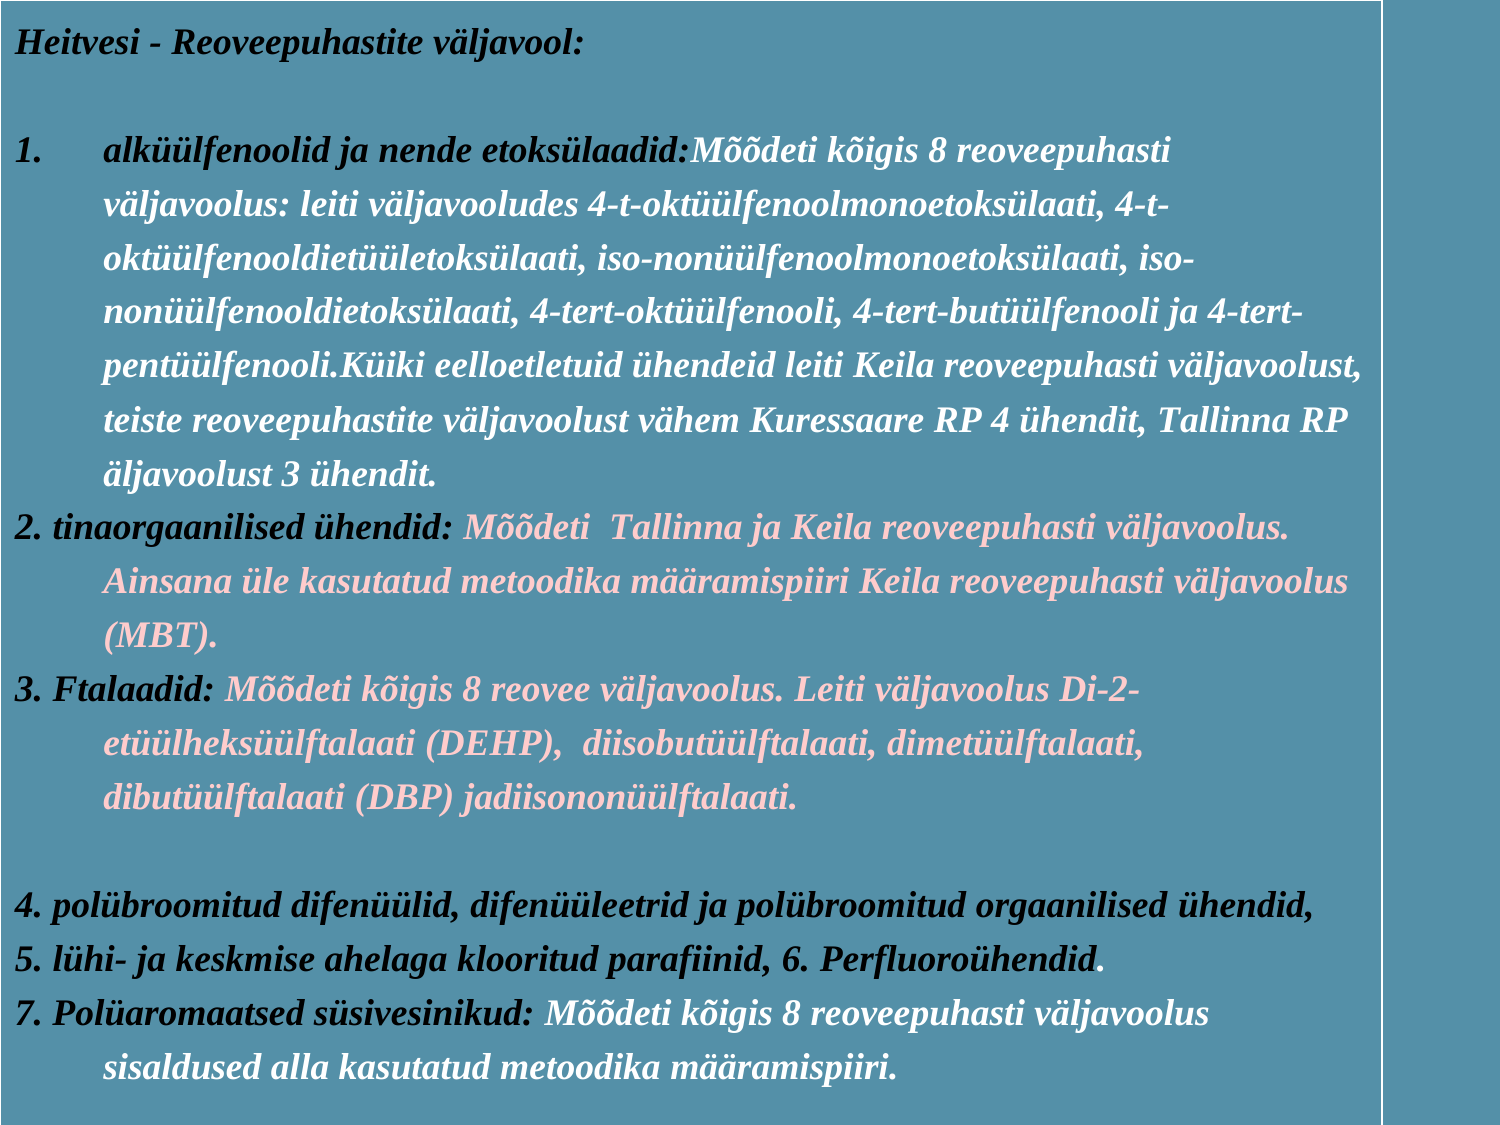

Heitvesi - Reoveepuhastite väljavool:
alküülfenoolid ja nende etoksülaadid:Mõõdeti kõigis 8 reoveepuhasti väljavoolus: leiti väljavooludes 4-t-oktüülfenoolmonoetoksülaati, 4-t-oktüülfenooldietüületoksülaati, iso-nonüülfenoolmonoetoksülaati, iso-nonüülfenooldietoksülaati, 4-tert-oktüülfenooli, 4-tert-butüülfenooli ja 4-tert-pentüülfenooli.Küiki eelloetletuid ühendeid leiti Keila reoveepuhasti väljavoolust, teiste reoveepuhastite väljavoolust vähem Kuressaare RP 4 ühendit, Tallinna RP äljavoolust 3 ühendit.
2. tinaorgaanilised ühendid: Mõõdeti Tallinna ja Keila reoveepuhasti väljavoolus. Ainsana üle kasutatud metoodika määramispiiri Keila reoveepuhasti väljavoolus (MBT).
3. Ftalaadid: Mõõdeti kõigis 8 reovee väljavoolus. Leiti väljavoolus Di-2-etüülheksüülftalaati (DEHP), diisobutüülftalaati, dimetüülftalaati, dibutüülftalaati (DBP) jadiisononüülftalaati.
4. polübroomitud difenüülid, difenüüleetrid ja polübroomitud orgaanilised ühendid,
5. lühi- ja keskmise ahelaga klooritud parafiinid, 6. Perfluoroühendid.
7. Polüaromaatsed süsivesinikud: Mõõdeti kõigis 8 reoveepuhasti väljavoolus sisaldused alla kasutatud metoodika määramispiiri.